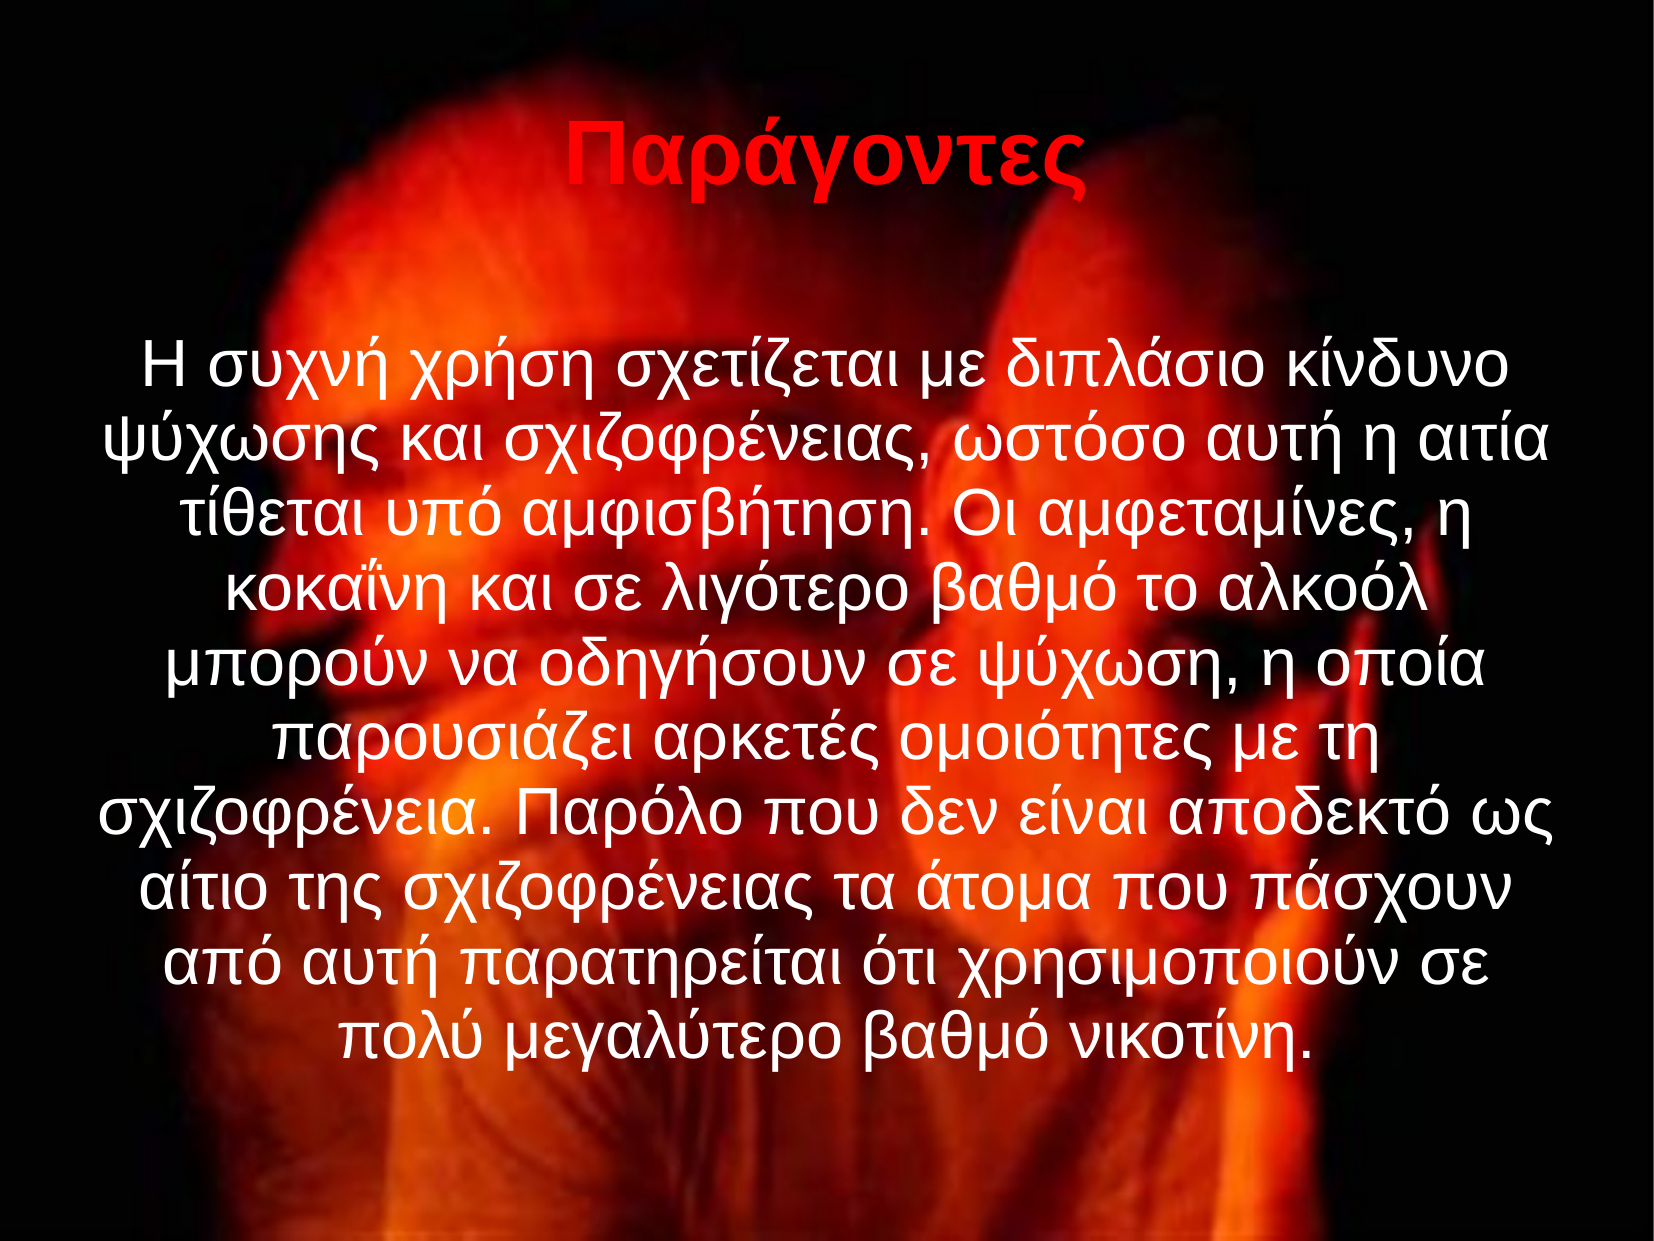

# Παράγοντες
Η συχνή χρήση σχετίζεται με διπλάσιο κίνδυνο ψύχωσης και σχιζοφρένειας, ωστόσο αυτή η αιτία τίθεται υπό αμφισβήτηση. Οι αμφεταμίνες, η κοκαΐνη και σε λιγότερο βαθμό το αλκοόλ μπορούν να οδηγήσουν σε ψύχωση, η οποία παρουσιάζει αρκετές ομοιότητες με τη σχιζοφρένεια. Παρόλο που δεν είναι αποδεκτό ως αίτιο της σχιζοφρένειας τα άτομα που πάσχουν από αυτή παρατηρείται ότι χρησιμοποιούν σε πολύ μεγαλύτερο βαθμό νικοτίνη.